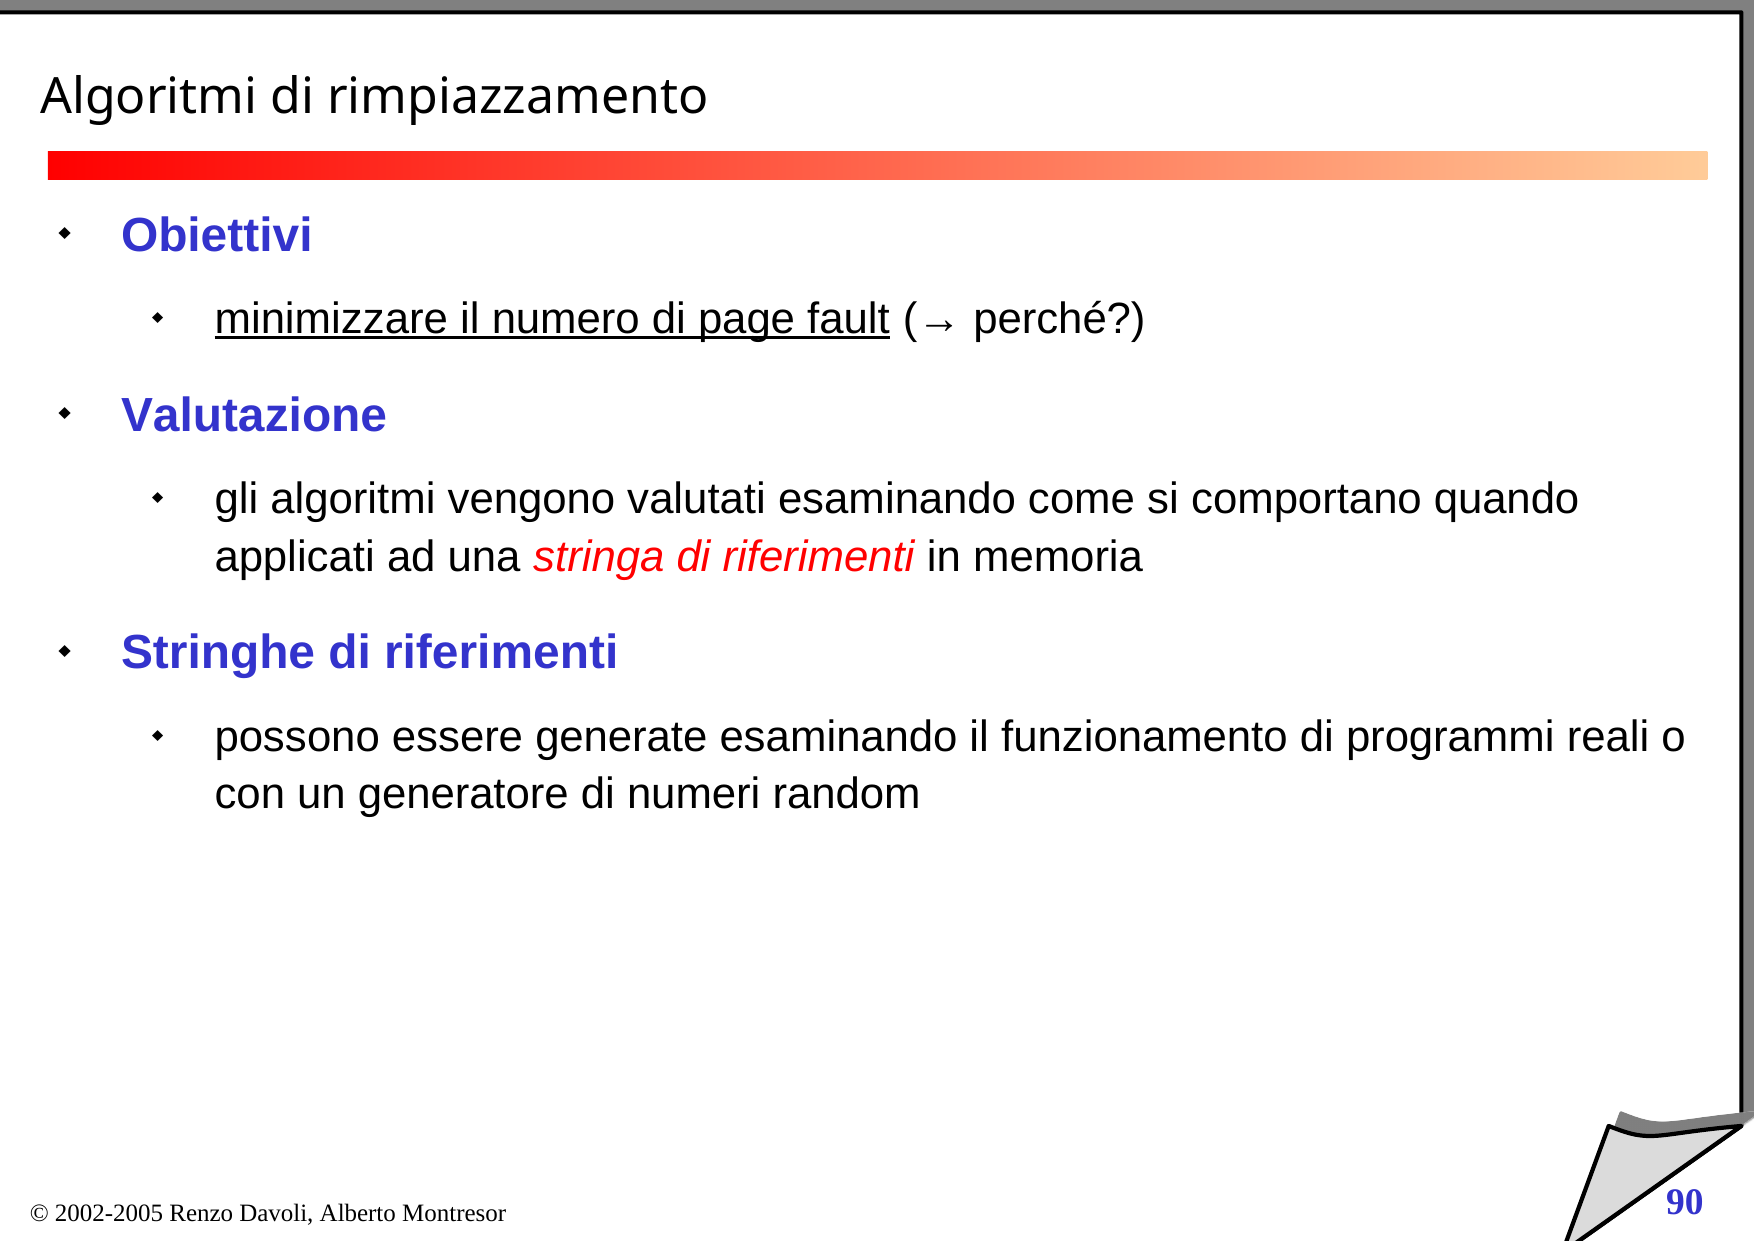

# Algoritmi di rimpiazzamento
Obiettivi
minimizzare il numero di page fault (→ perché?)
Valutazione
gli algoritmi vengono valutati esaminando come si comportano quando applicati ad una stringa di riferimenti in memoria
Stringhe di riferimenti
possono essere generate esaminando il funzionamento di programmi reali o con un generatore di numeri random